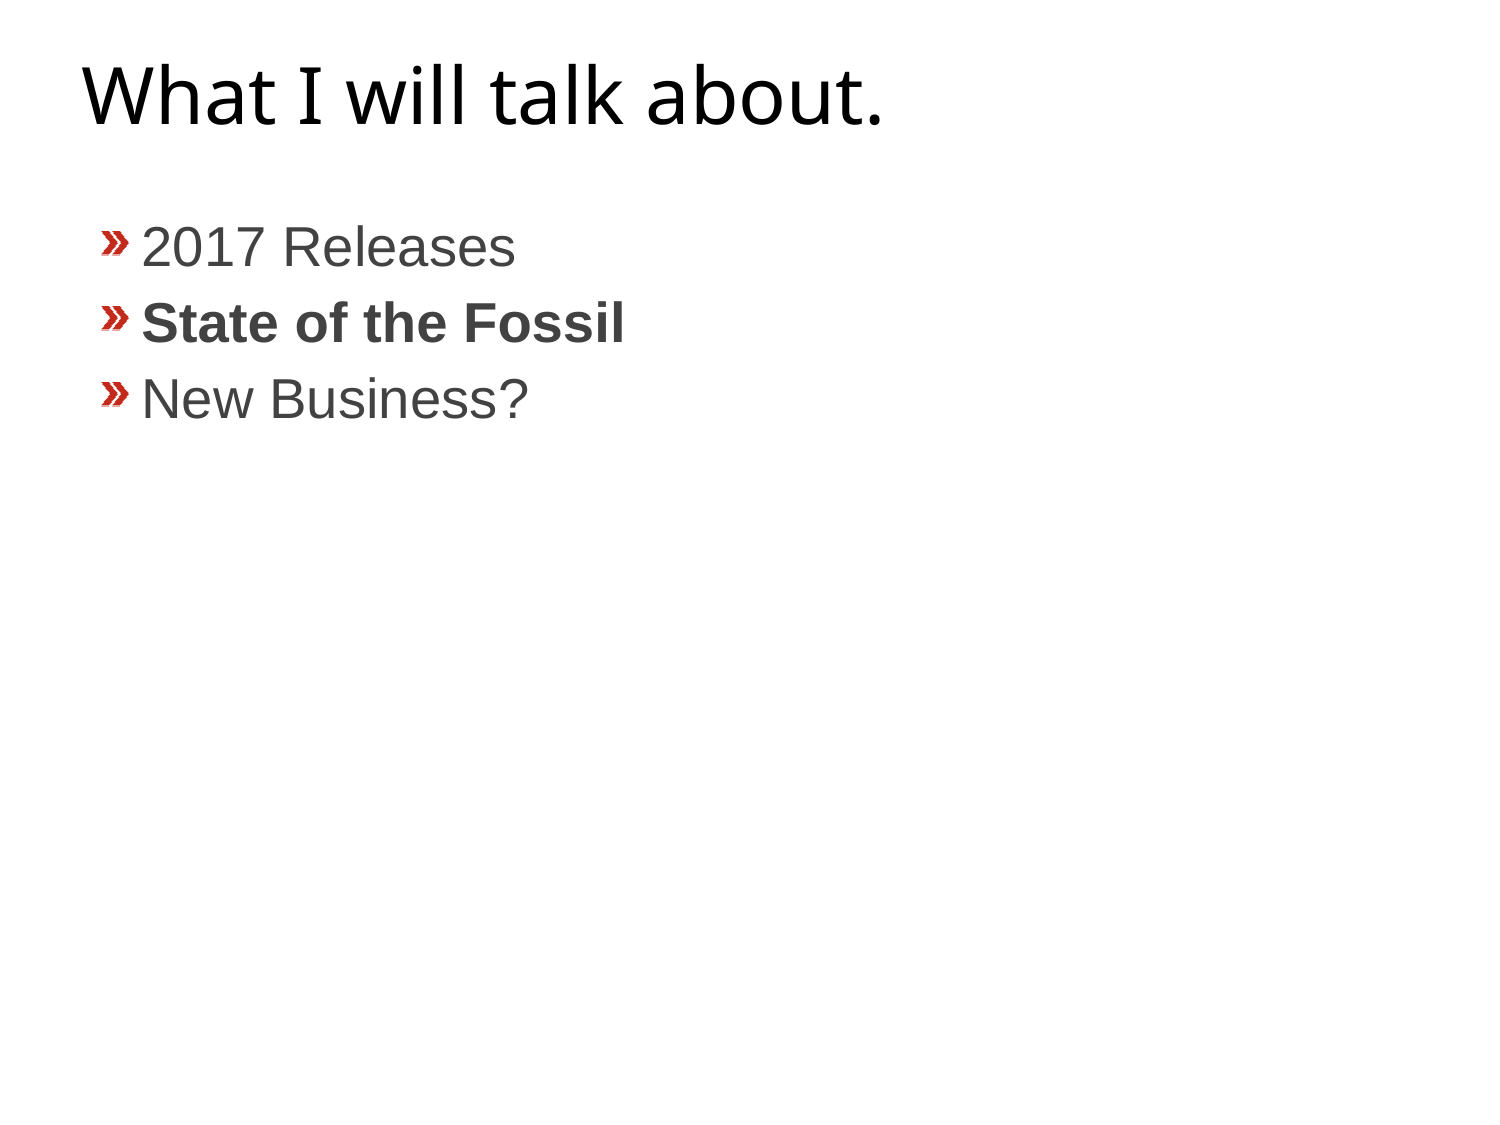

# What I will talk about.
2017 Releases
State of the Fossil
New Business?